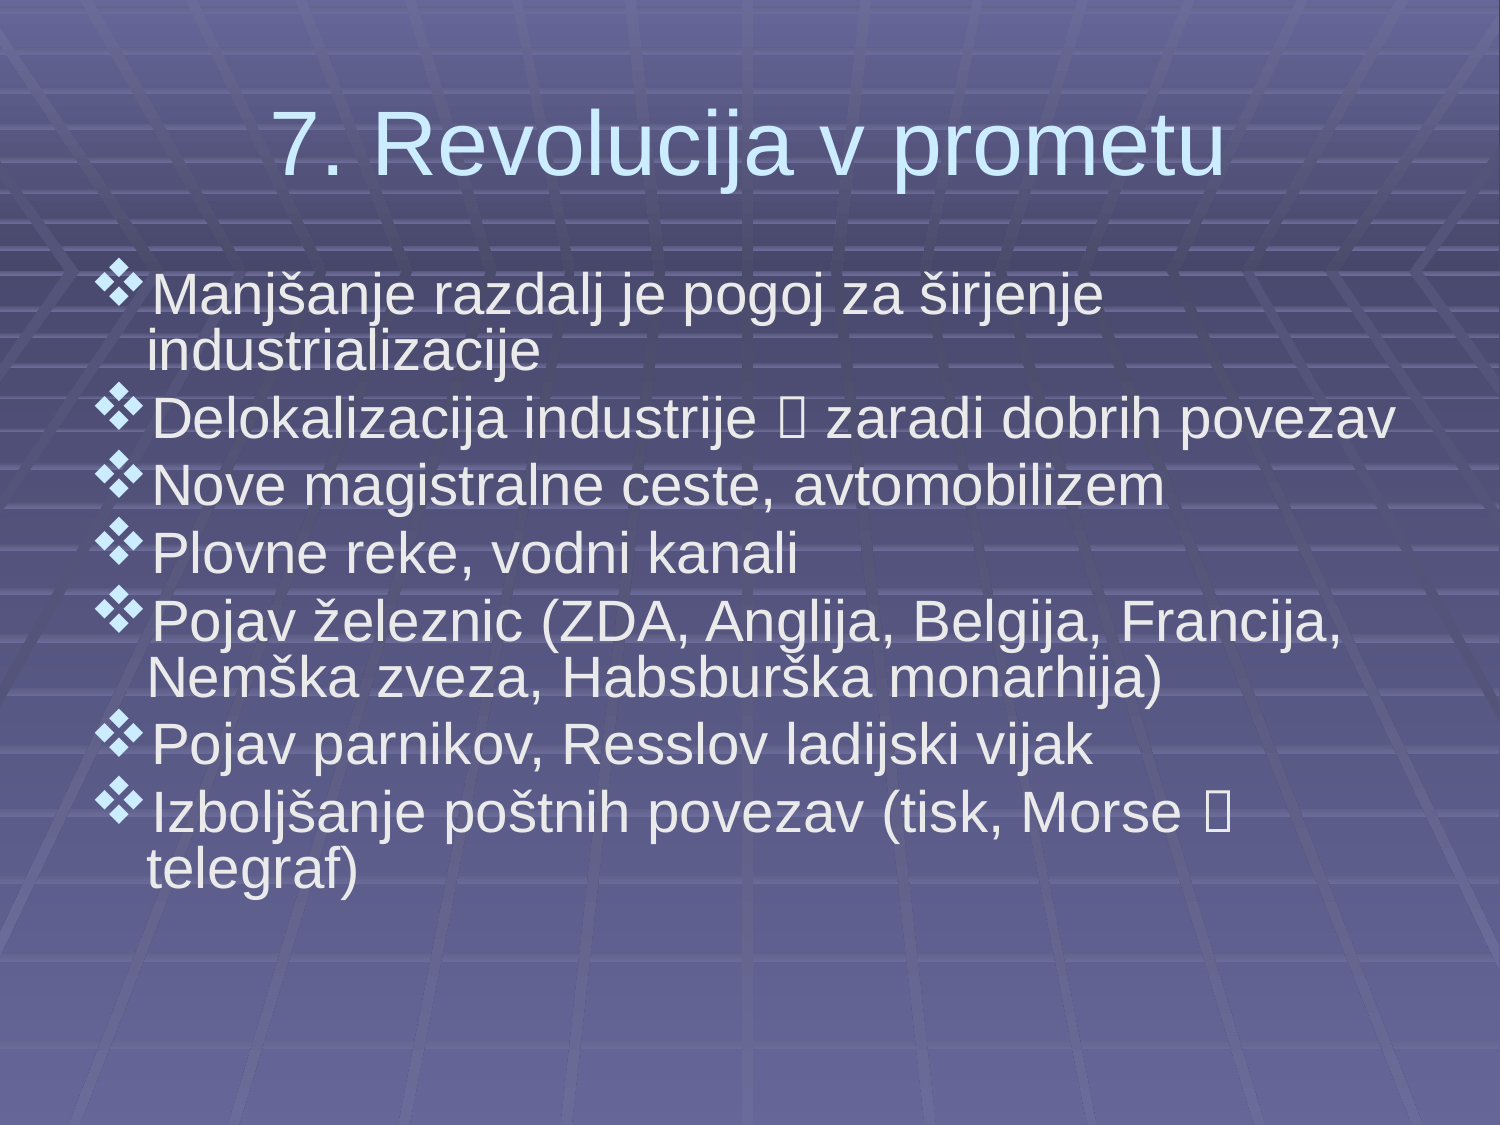

# 7. Revolucija v prometu
Manjšanje razdalj je pogoj za širjenje industrializacije
Delokalizacija industrije  zaradi dobrih povezav
Nove magistralne ceste, avtomobilizem
Plovne reke, vodni kanali
Pojav železnic (ZDA, Anglija, Belgija, Francija, Nemška zveza, Habsburška monarhija)
Pojav parnikov, Resslov ladijski vijak
Izboljšanje poštnih povezav (tisk, Morse  telegraf)